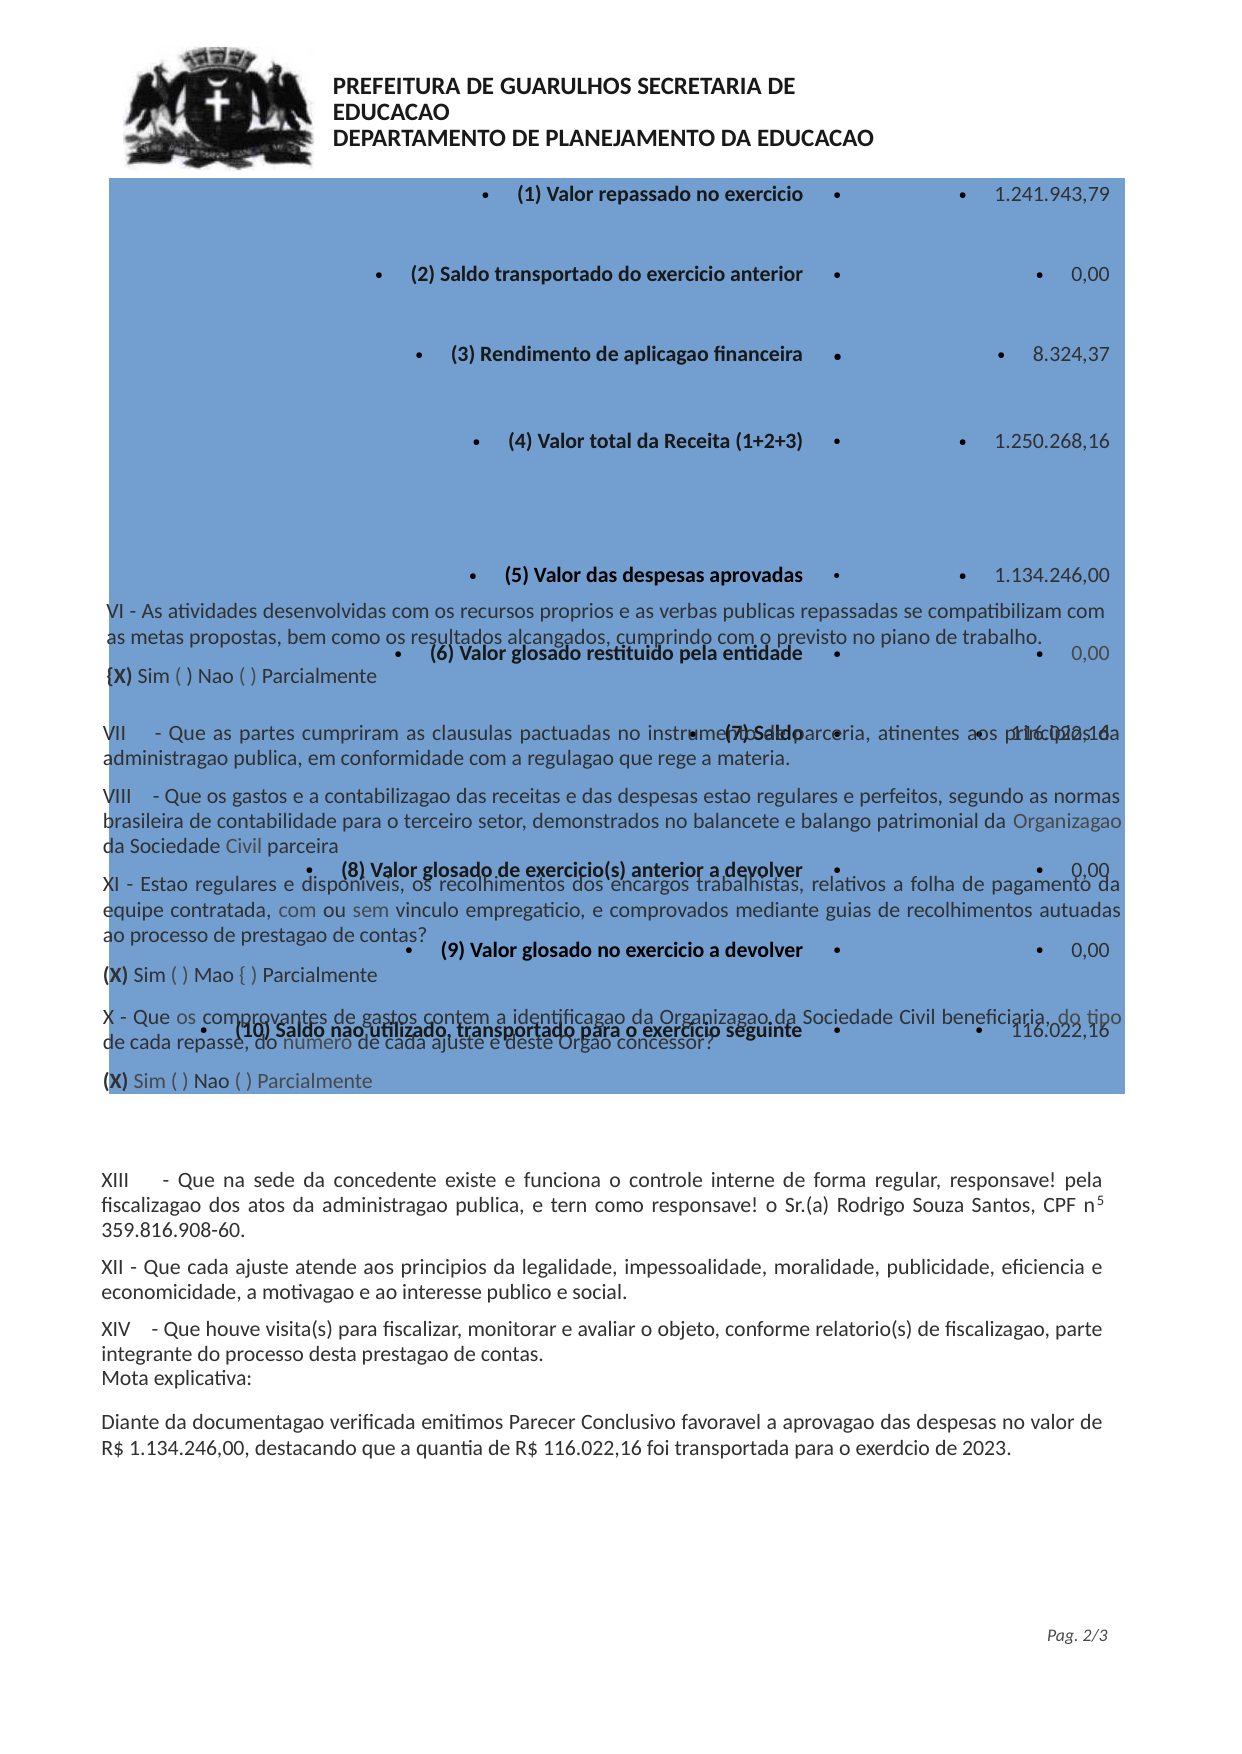

PREFEITURA DE GUARULHOS SECRETARIA DE EDUCACAO
DEPARTAMENTO DE PLANEJAMENTO DA EDUCACAO
| (1) Valor repassado no exercicio | (=) | 1.241.943,79 |
| --- | --- | --- |
| (2) Saldo transportado do exercicio anterior | (+) | 0,00 |
| (3) Rendimento de aplicagao financeira | (+) | 8.324,37 |
| (4) Valor total da Receita (1+2+3) | (=) | 1.250.268,16 |
| | | |
| (5) Valor das despesas aprovadas | (-) | 1.134.246,00 |
| (6) Valor glosado restituido pela entidade | (-) | 0,00 |
| (7) Saldo | (=) | 116.022,16 |
| | | |
| (8) Valor glosado de exercicio(s) anterior a devolver | (=) | 0,00 |
| (9) Valor glosado no exercicio a devolver | (=) | 0,00 |
| (10) Saldo nao utilizado, transportado para o exercicio seguinte | (=) | 116.022,16 |
VI - As atividades desenvolvidas com os recursos proprios e as verbas publicas repassadas se compatibilizam com as metas propostas, bem como os resultados alcangados, cumprindo com o previsto no piano de trabalho.
{X) Sim ( ) Nao ( ) Parcialmente
VII - Que as partes cumpriram as clausulas pactuadas no instrumento de parceria, atinentes aos principios da administragao publica, em conformidade com a regulagao que rege a materia.
VIII - Que os gastos e a contabilizagao das receitas e das despesas estao regulares e perfeitos, segundo as normas brasileira de contabilidade para o terceiro setor, demonstrados no balancete e balango patrimonial da Organizagao da Sociedade Civil parceira
XI - Estao regulares e disponiveis, os recolhimentos dos encargos trabalhistas, relativos a folha de pagamento da equipe contratada, com ou sem vinculo empregaticio, e comprovados mediante guias de recolhimentos autuadas ao processo de prestagao de contas?
(X) Sim ( ) Mao { ) Parcialmente
X - Que os comprovantes de gastos contem a identificagao da Organizagao da Sociedade Civil beneficiaria, do tipo de cada repasse, do numero de cada ajuste e deste Orgao concessor?
(X) Sim ( ) Nao ( ) Parcialmente
XIII - Que na sede da concedente existe e funciona o controle interne de forma regular, responsave! pela fiscalizagao dos atos da administragao publica, e tern como responsave! o Sr.(a) Rodrigo Souza Santos, CPF n5 359.816.908-60.
XII - Que cada ajuste atende aos principios da legalidade, impessoalidade, moralidade, publicidade, eficiencia e economicidade, a motivagao e ao interesse publico e social.
XIV - Que houve visita(s) para fiscalizar, monitorar e avaliar o objeto, conforme relatorio(s) de fiscalizagao, parte integrante do processo desta prestagao de contas.
Mota explicativa:
Diante da documentagao verificada emitimos Parecer Conclusivo favoravel a aprovagao das despesas no valor de R$ 1.134.246,00, destacando que a quantia de R$ 116.022,16 foi transportada para o exerdcio de 2023.
Pag. 2/3